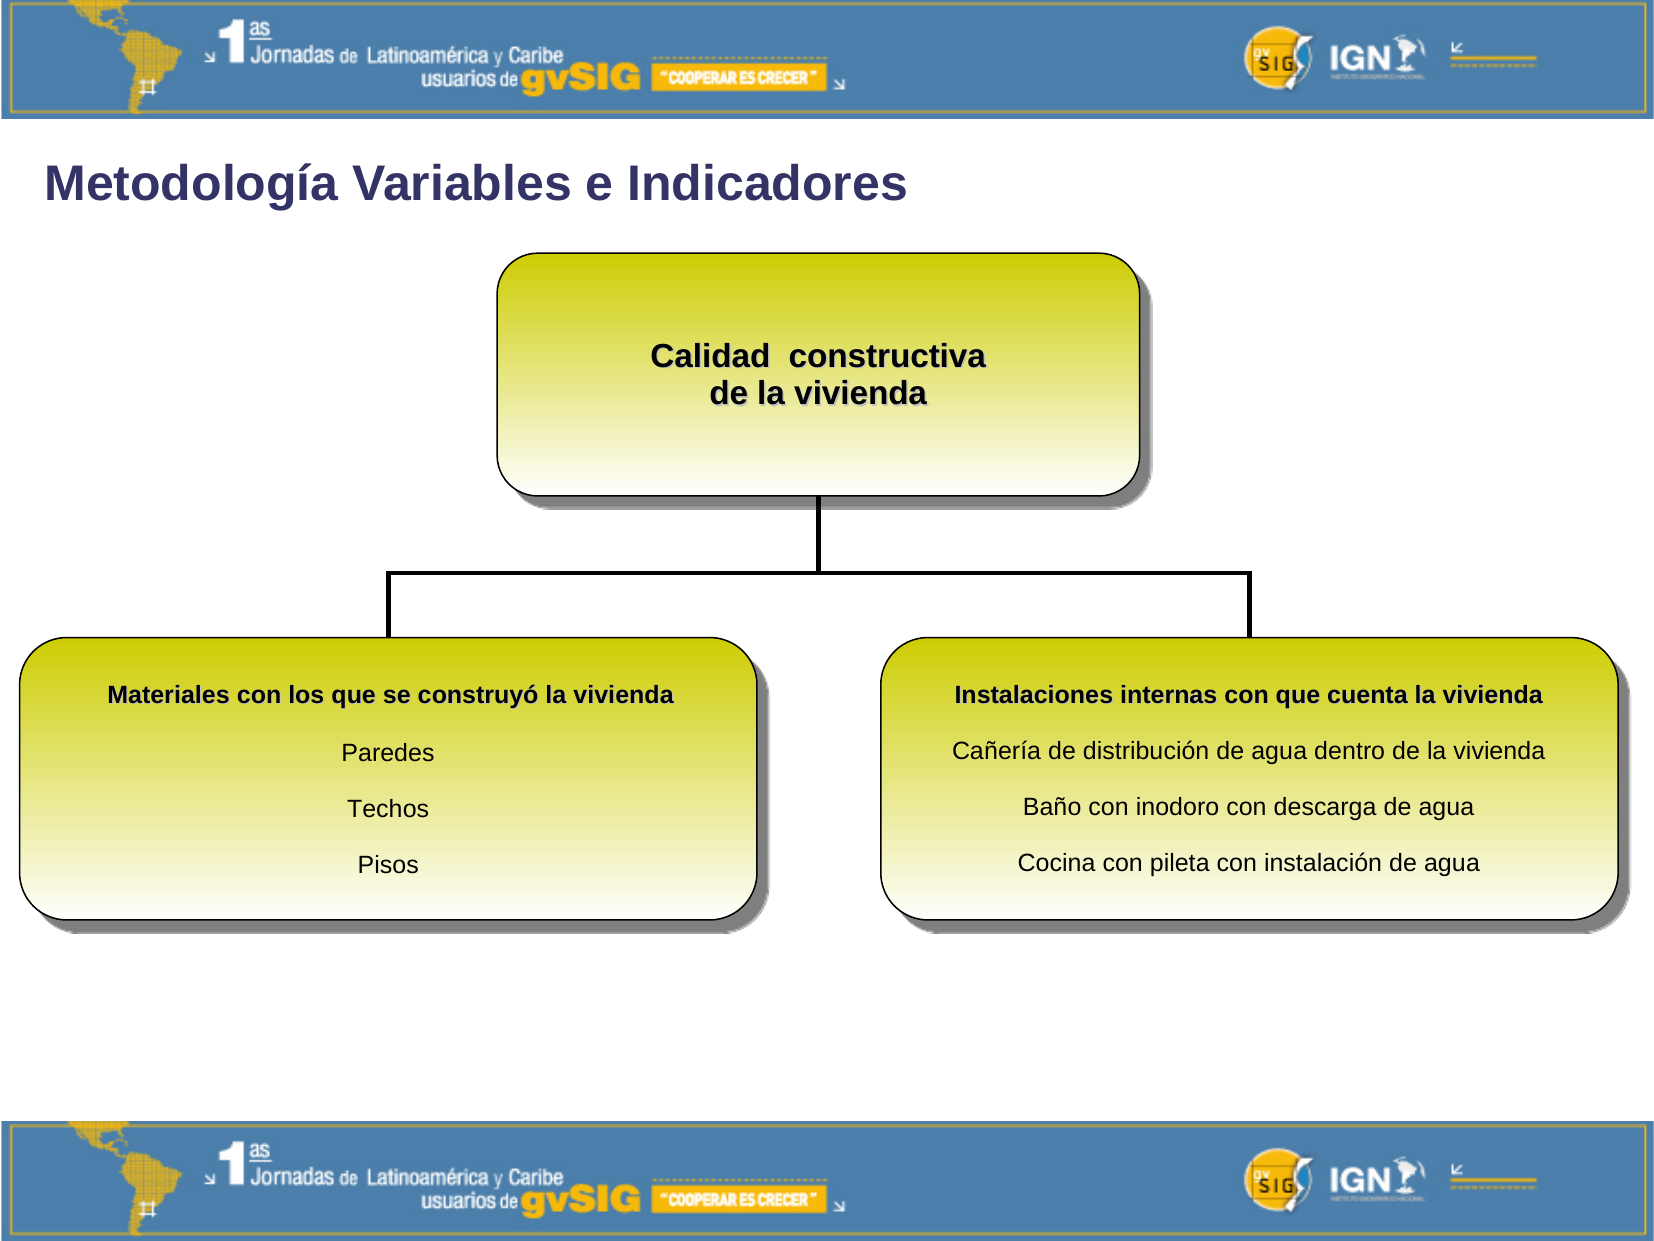

Metodología Variables e Indicadores
Calidad constructiva
de la vivienda
 Materiales con los que se construyó la vivienda
Paredes
Techos
Pisos
Instalaciones internas con que cuenta la vivienda
Cañería de distribución de agua dentro de la vivienda
Baño con inodoro con descarga de agua
Cocina con pileta con instalación de agua